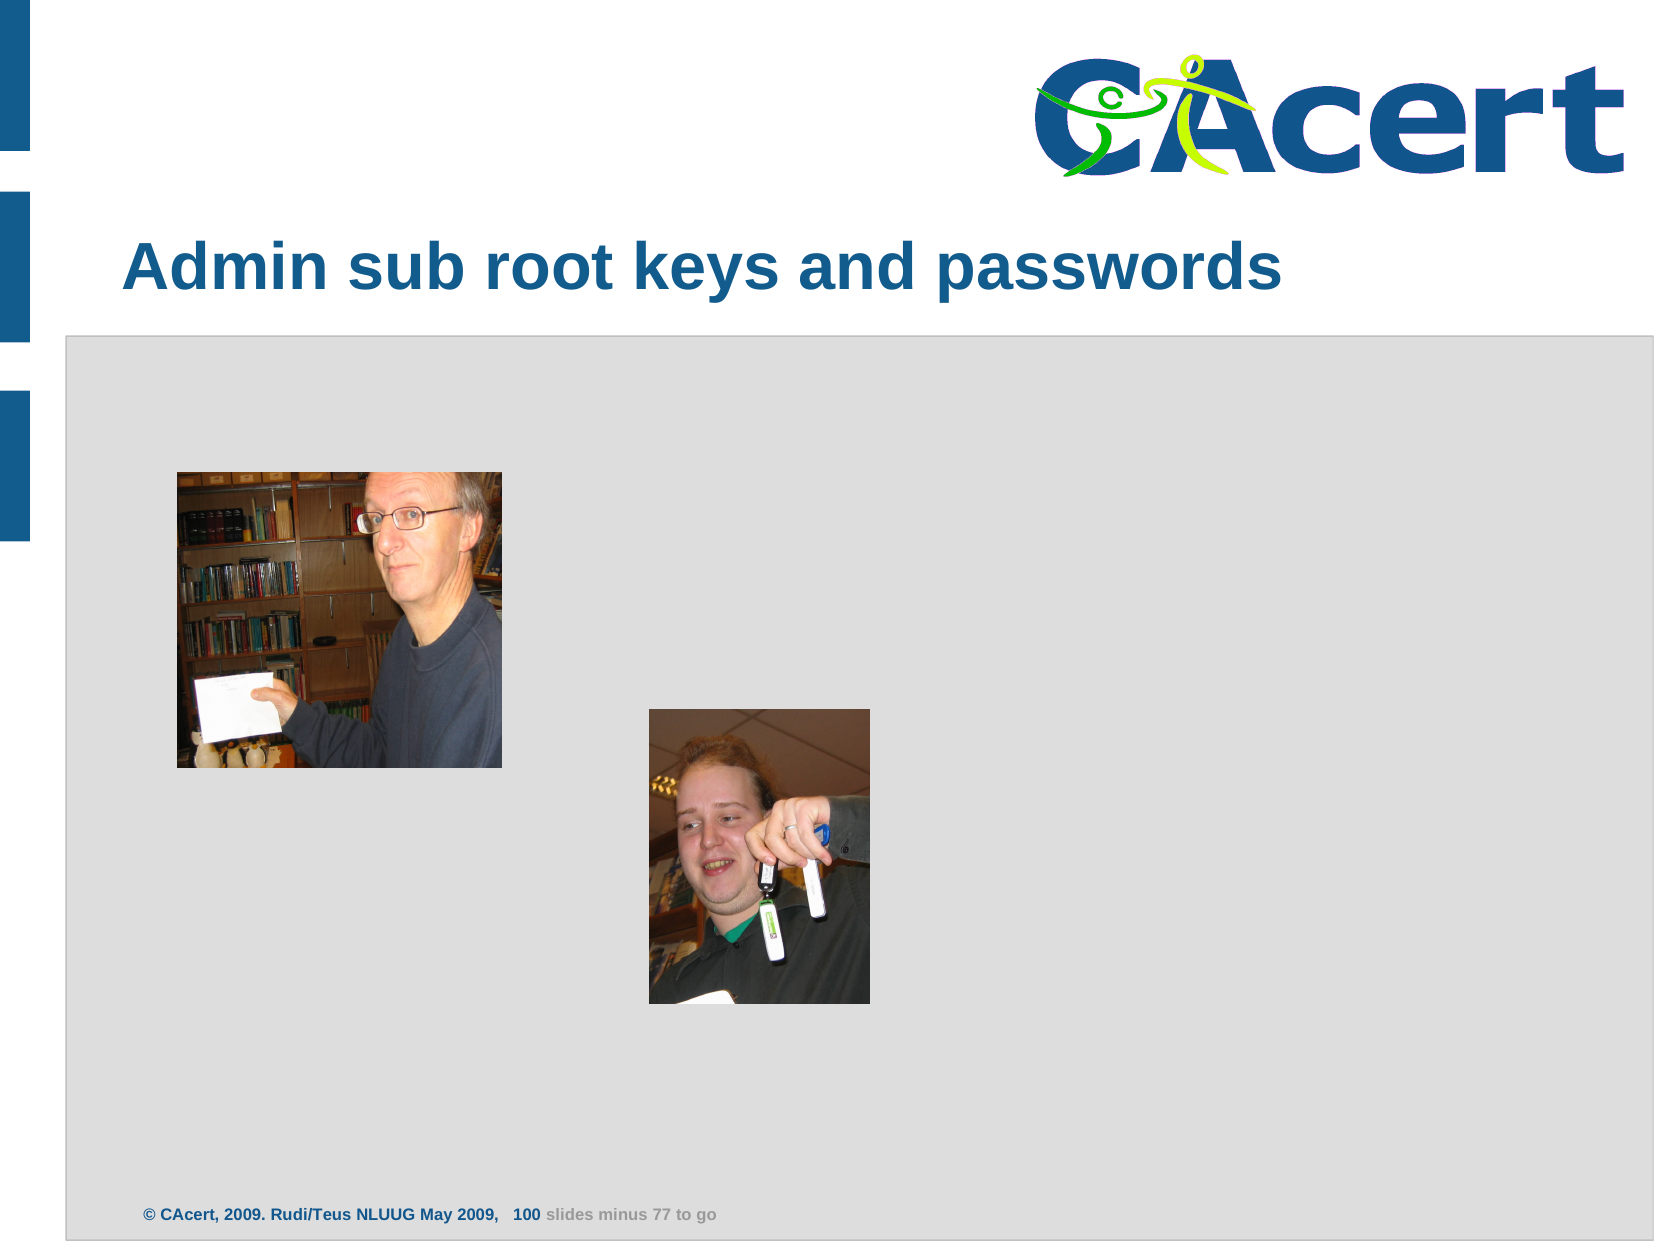

# Admin sub root keys and passwords